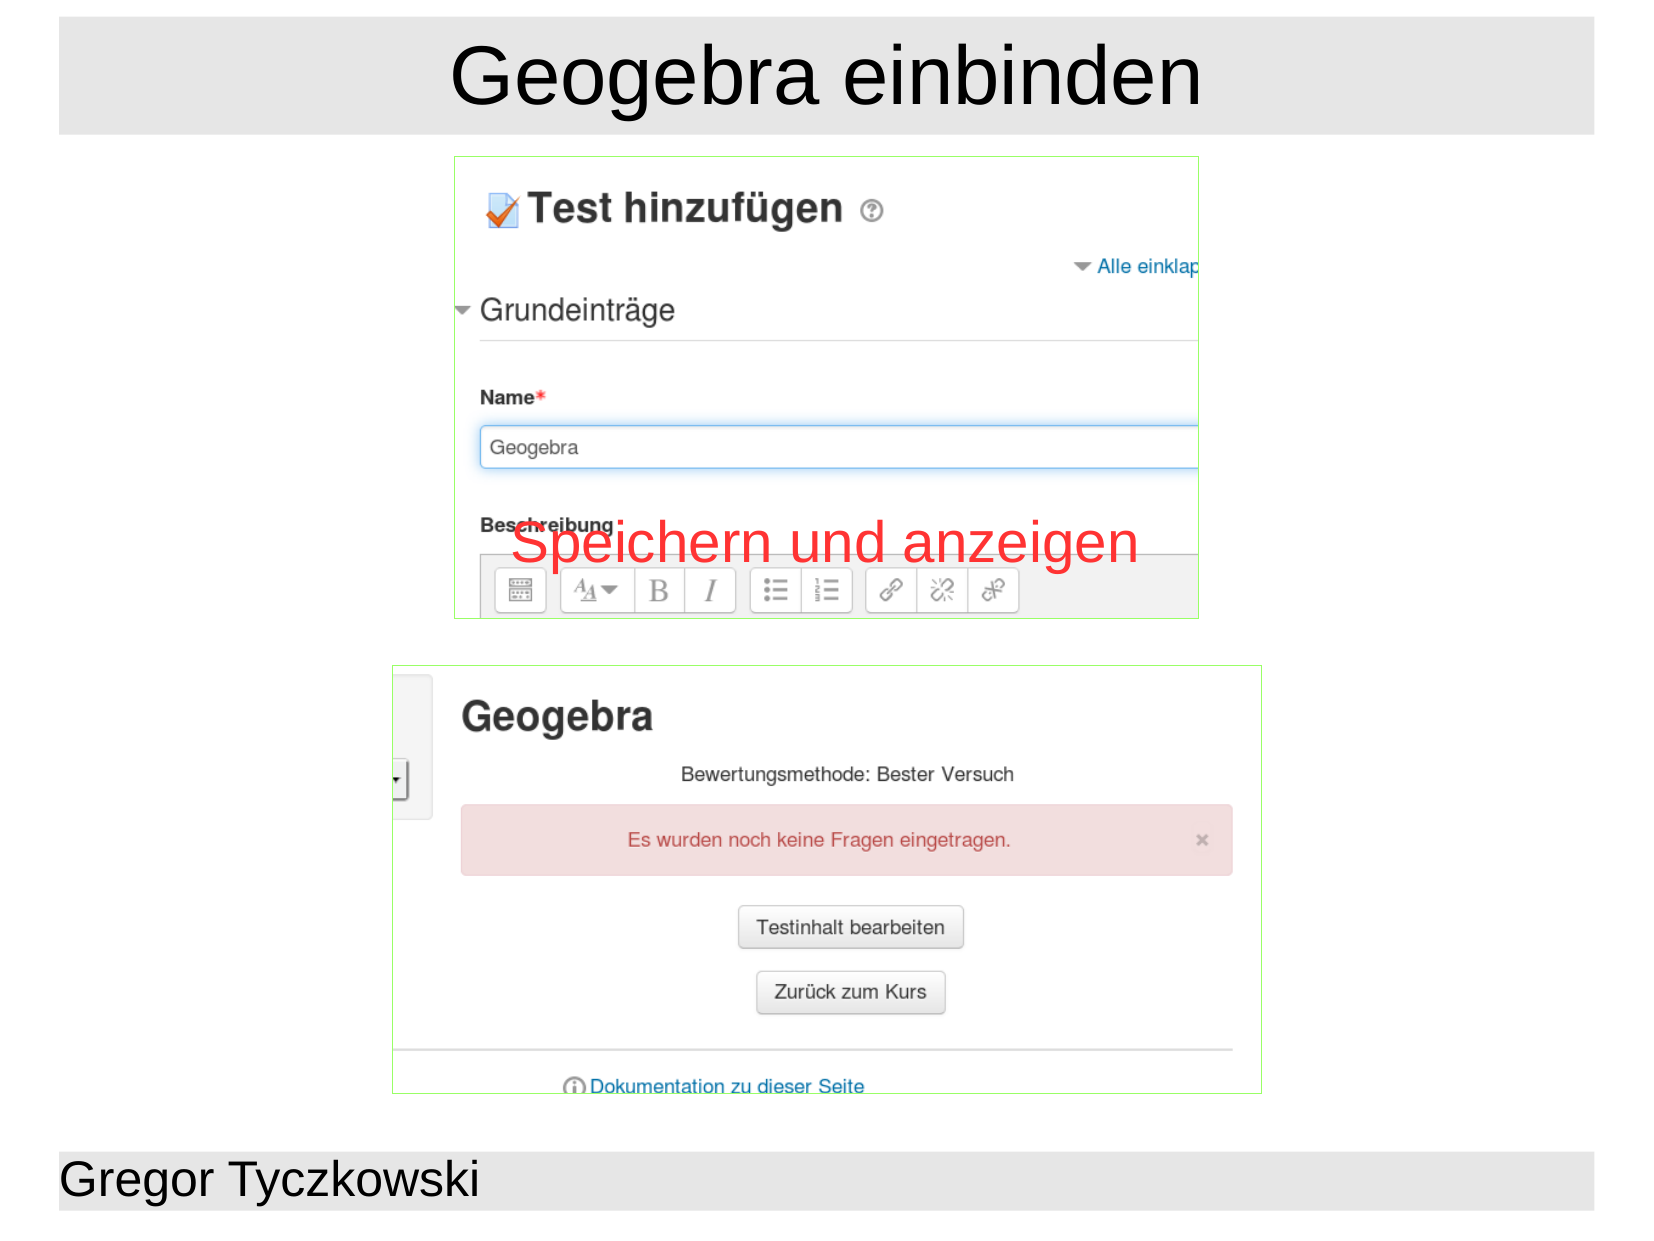

Geogebra einbinden
Speichern und anzeigen
# Gregor Tyczkowski